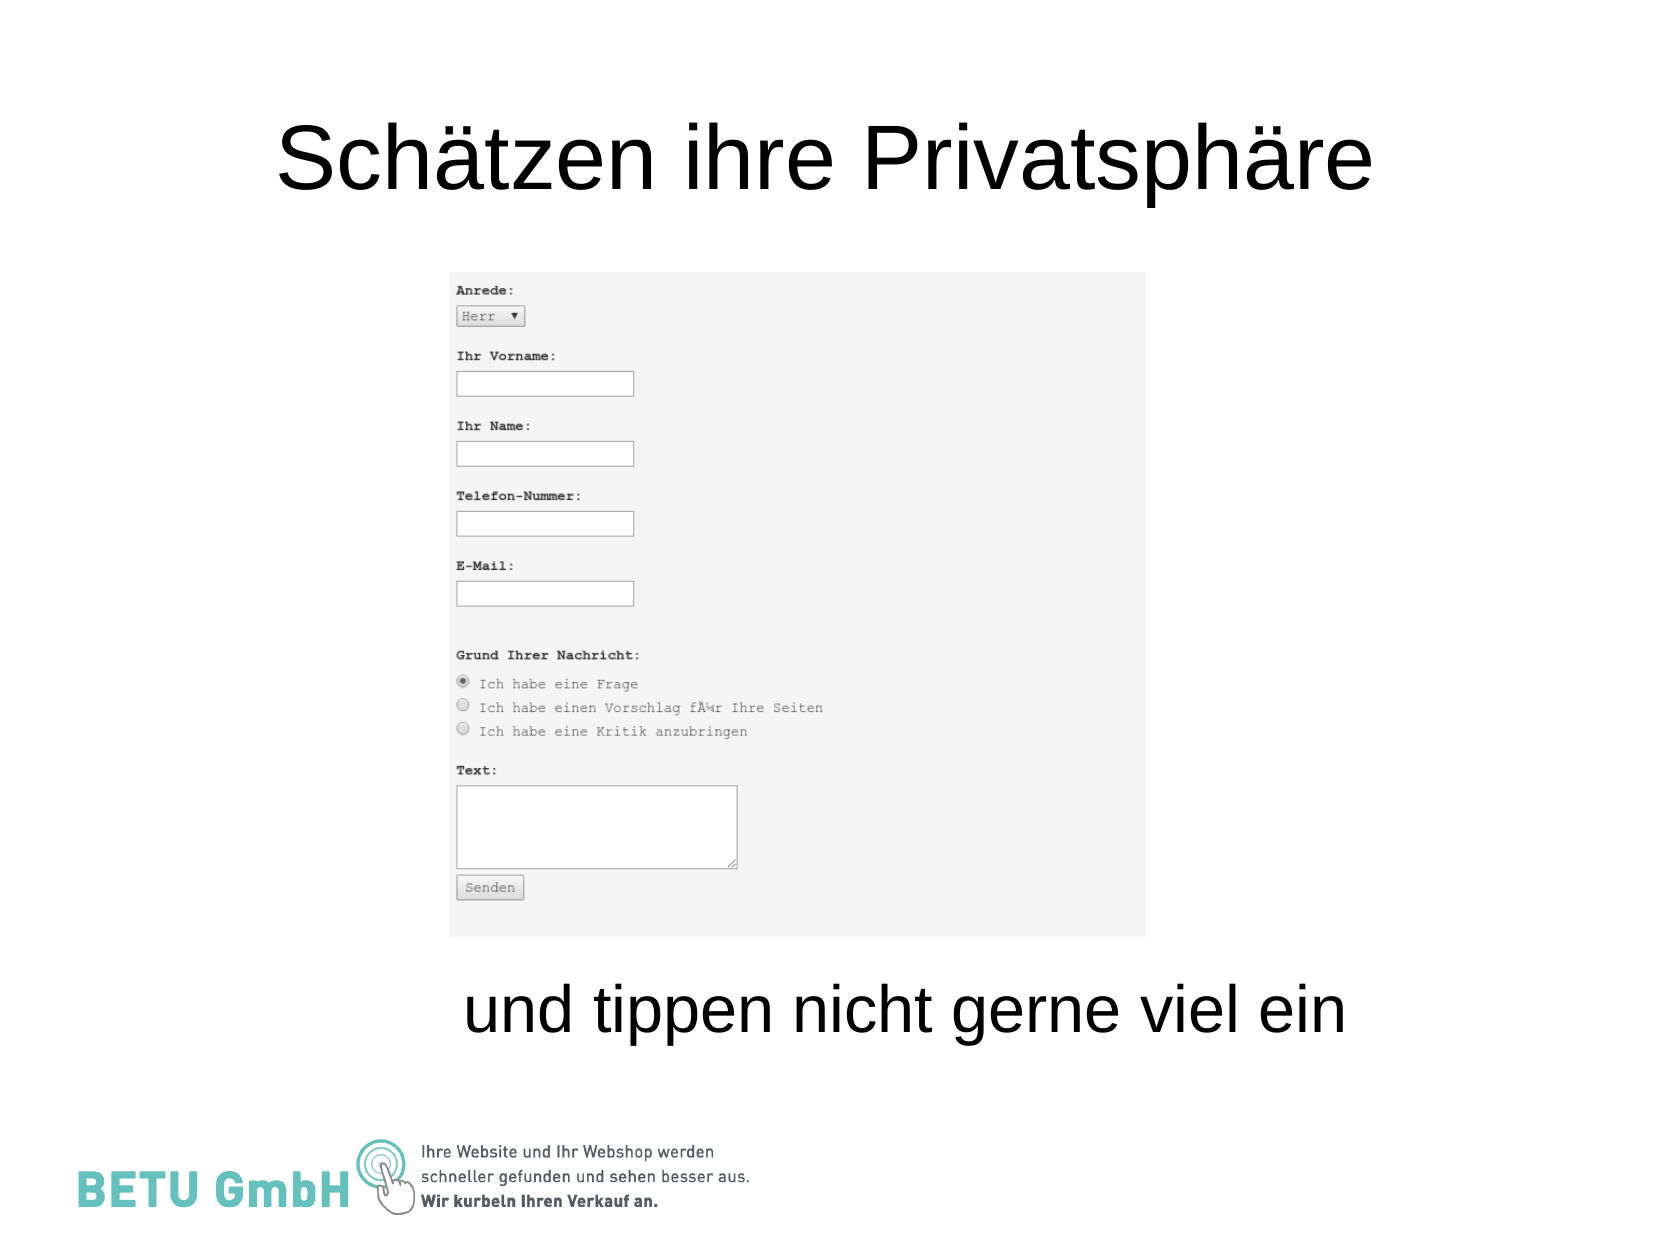

Schätzen ihre Privatsphäre
und tippen nicht gerne viel ein